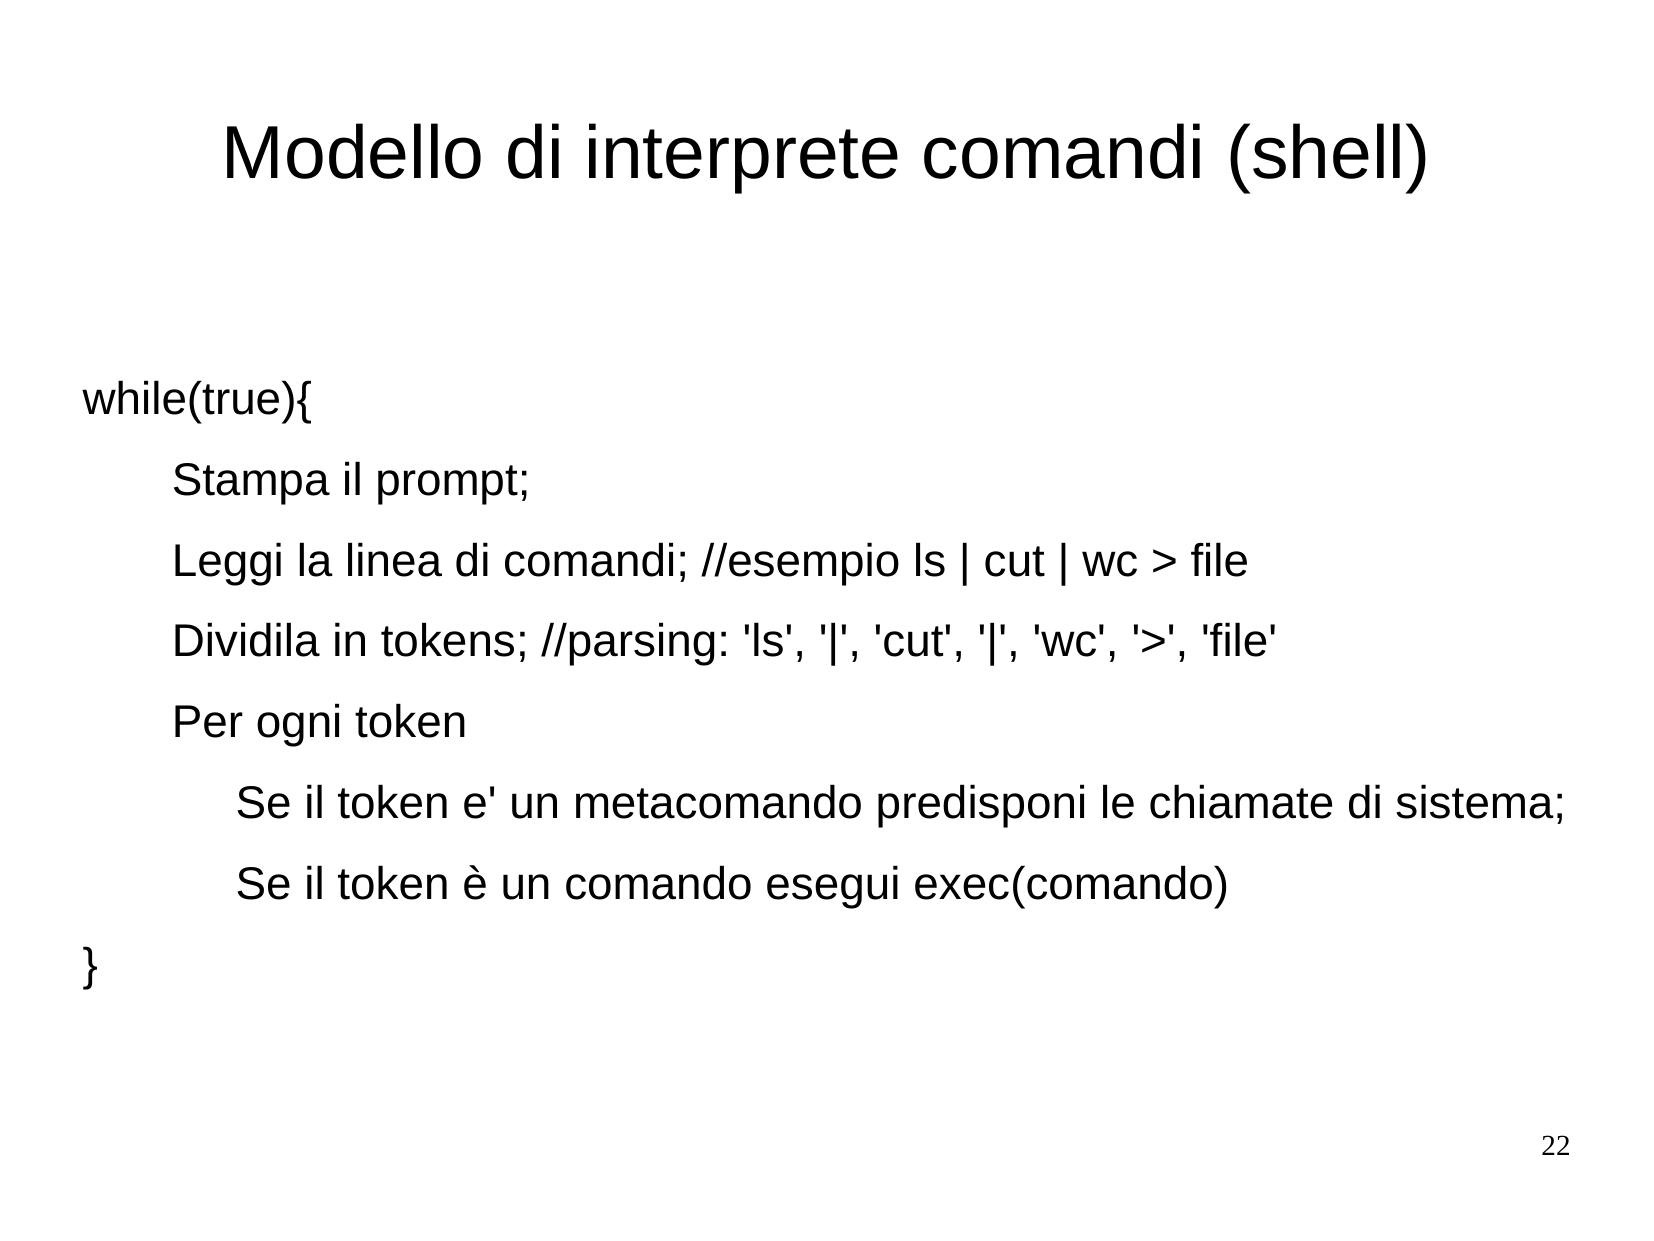

# Modello di interprete comandi (shell)
while(true){
 Stampa il prompt;
 Leggi la linea di comandi; //esempio ls | cut | wc > file
 Dividila in tokens; //parsing: 'ls', '|', 'cut', '|', 'wc', '>', 'file'
 Per ogni token
 Se il token e' un metacomando predisponi le chiamate di sistema;
 Se il token è un comando esegui exec(comando)
}
22